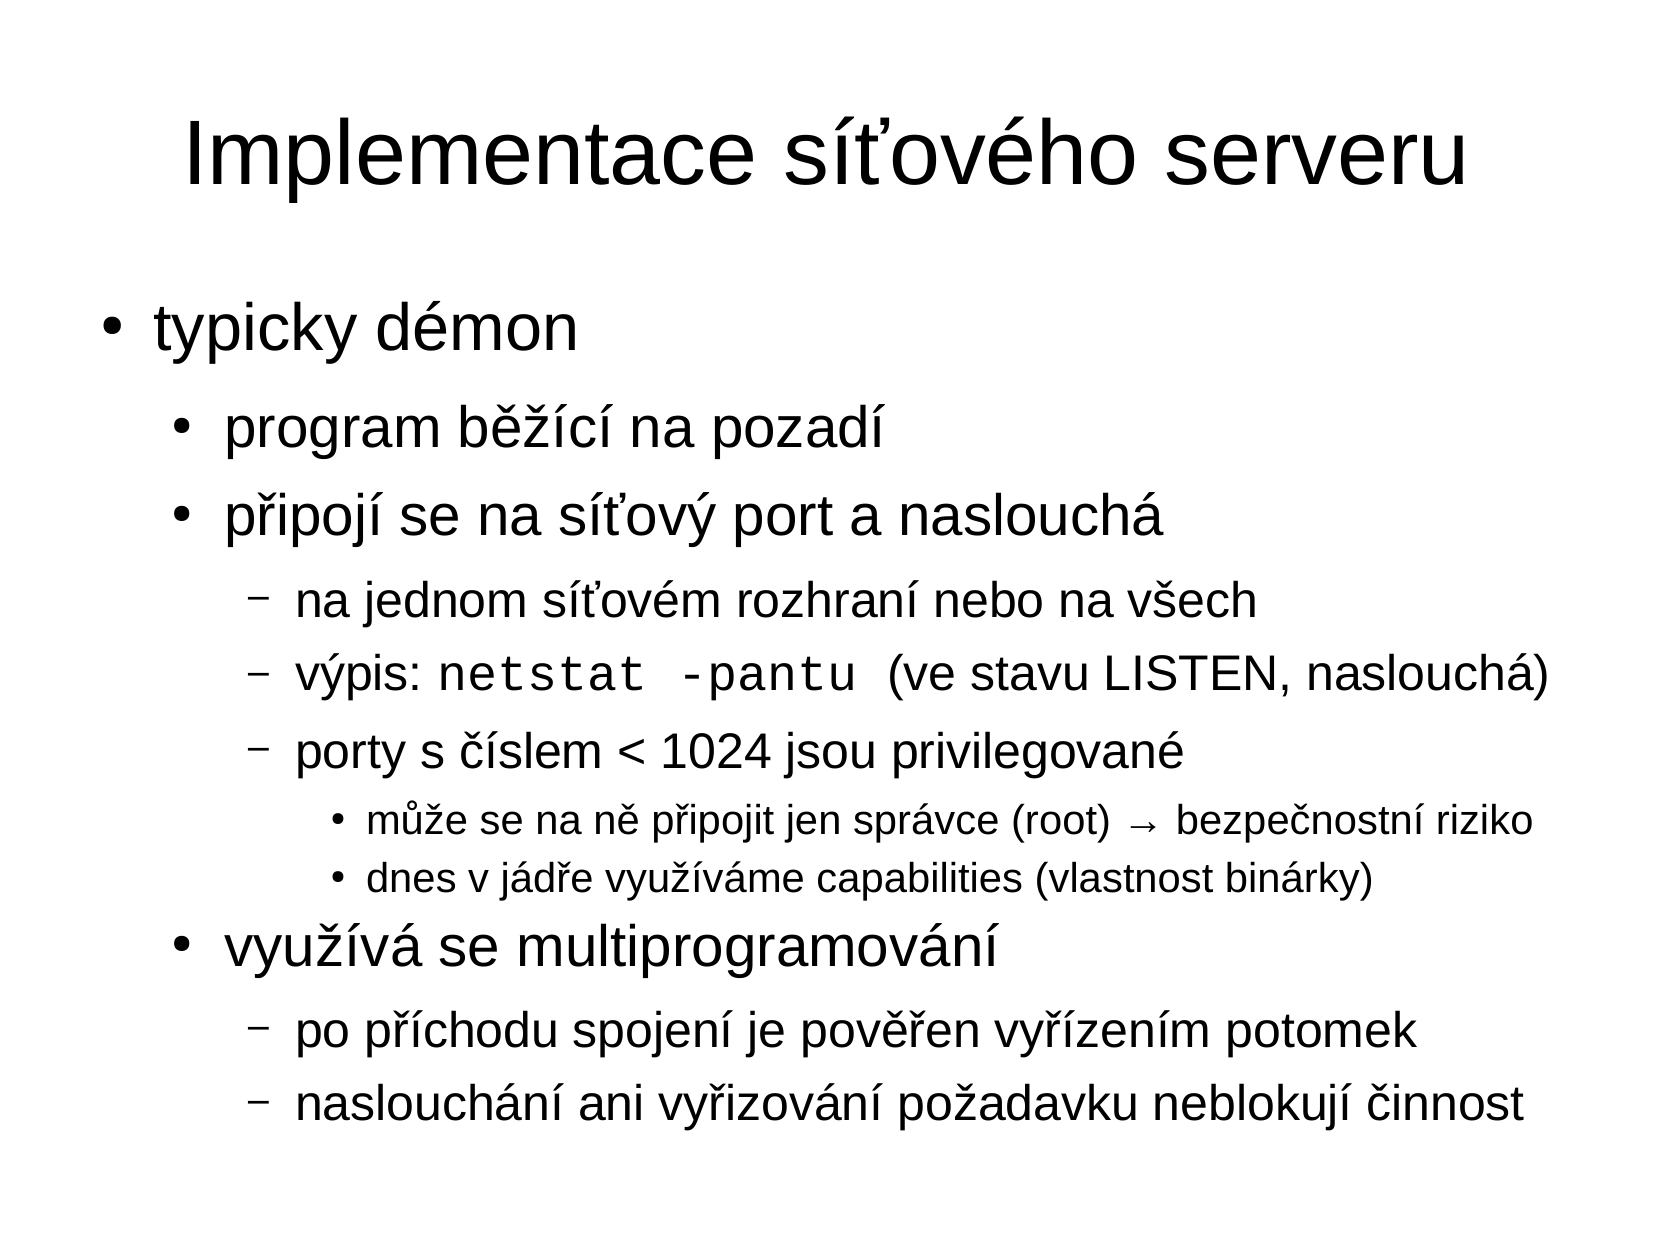

# Implementace síťového serveru
typicky démon
program běžící na pozadí
připojí se na síťový port a naslouchá
na jednom síťovém rozhraní nebo na všech
výpis: netstat -pantu (ve stavu LISTEN, naslouchá)
porty s číslem < 1024 jsou privilegované
může se na ně připojit jen správce (root) → bezpečnostní riziko
dnes v jádře využíváme capabilities (vlastnost binárky)
využívá se multiprogramování
po příchodu spojení je pověřen vyřízením potomek
naslouchání ani vyřizování požadavku neblokují činnost